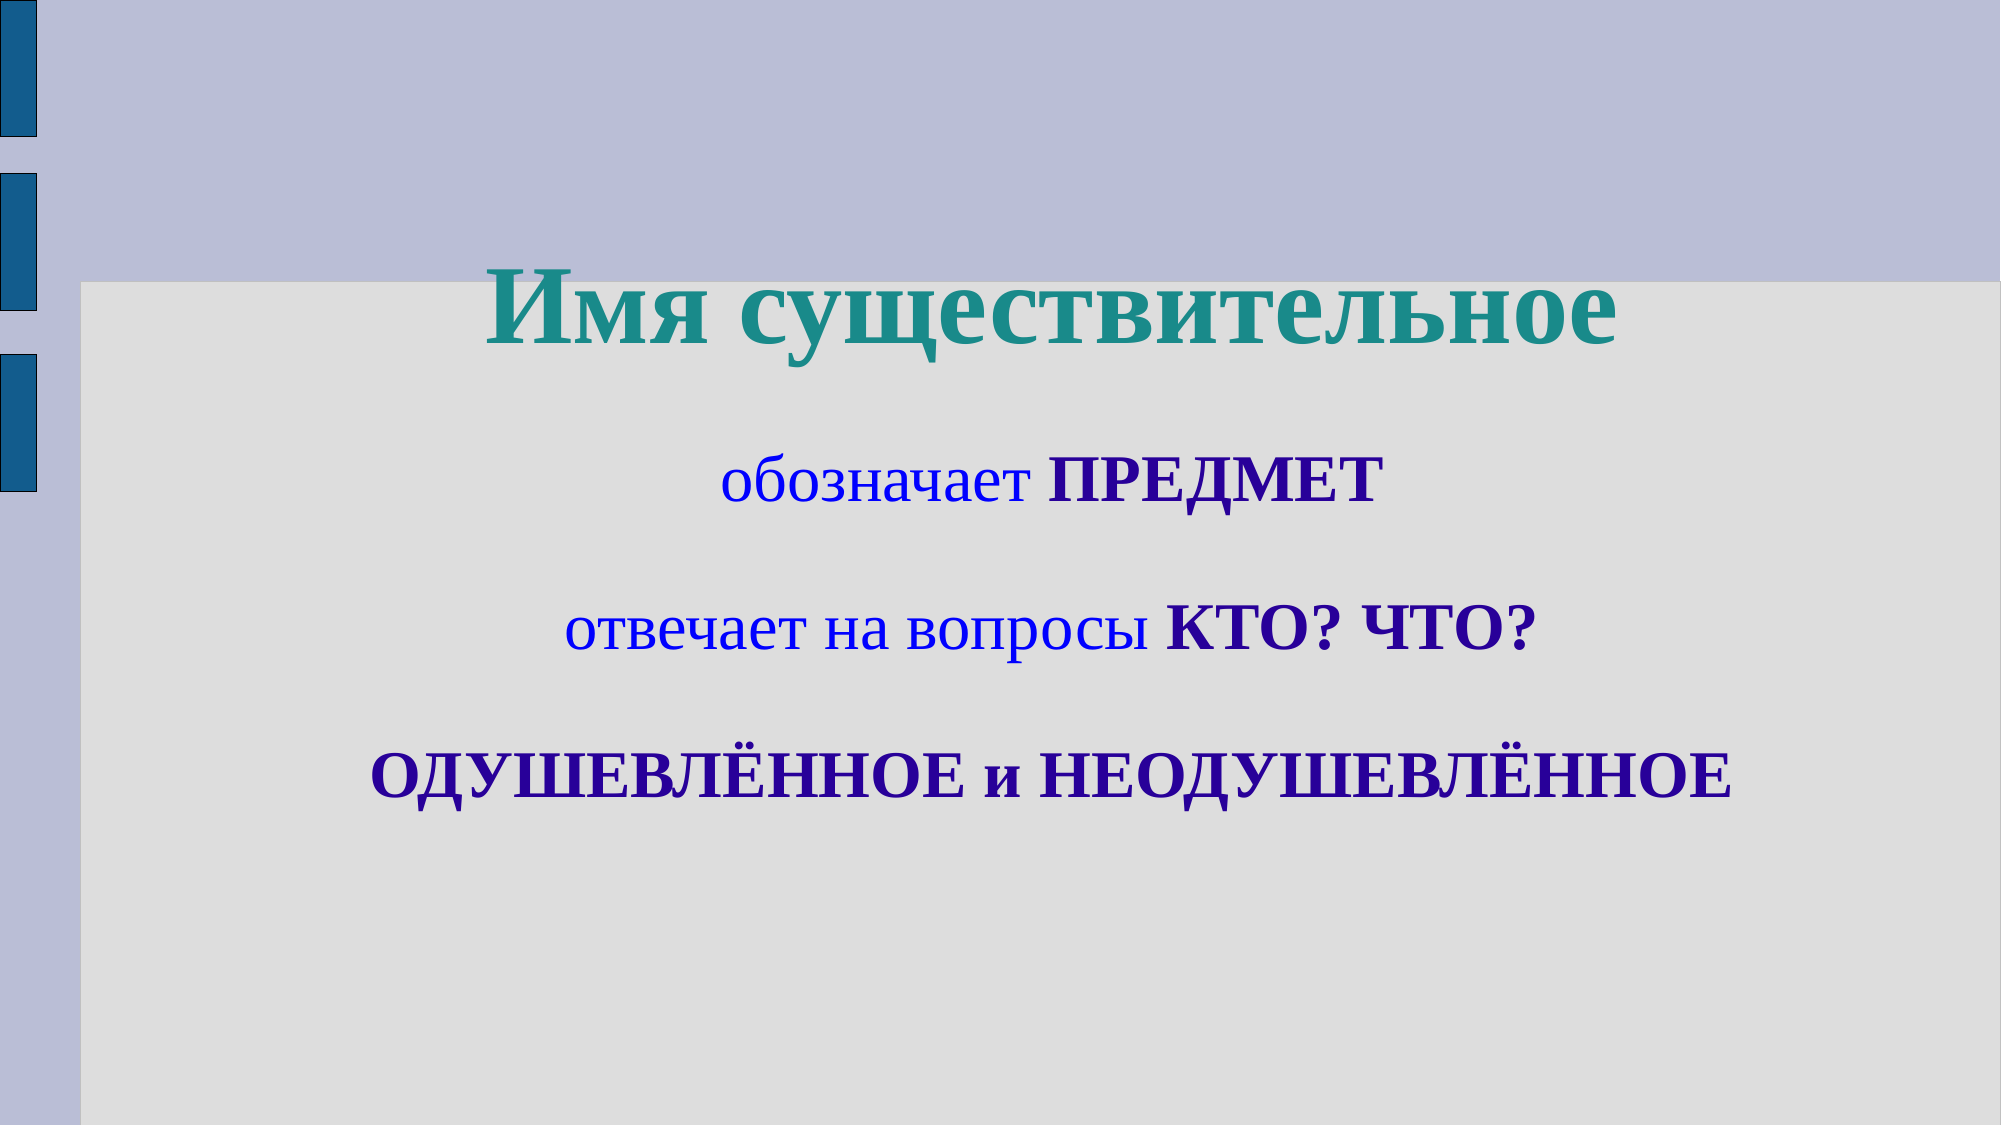

#
Имя существительное
обозначает ПРЕДМЕТ
отвечает на вопросы КТО? ЧТО?
ОДУШЕВЛЁННОЕ и НЕОДУШЕВЛЁННОЕ